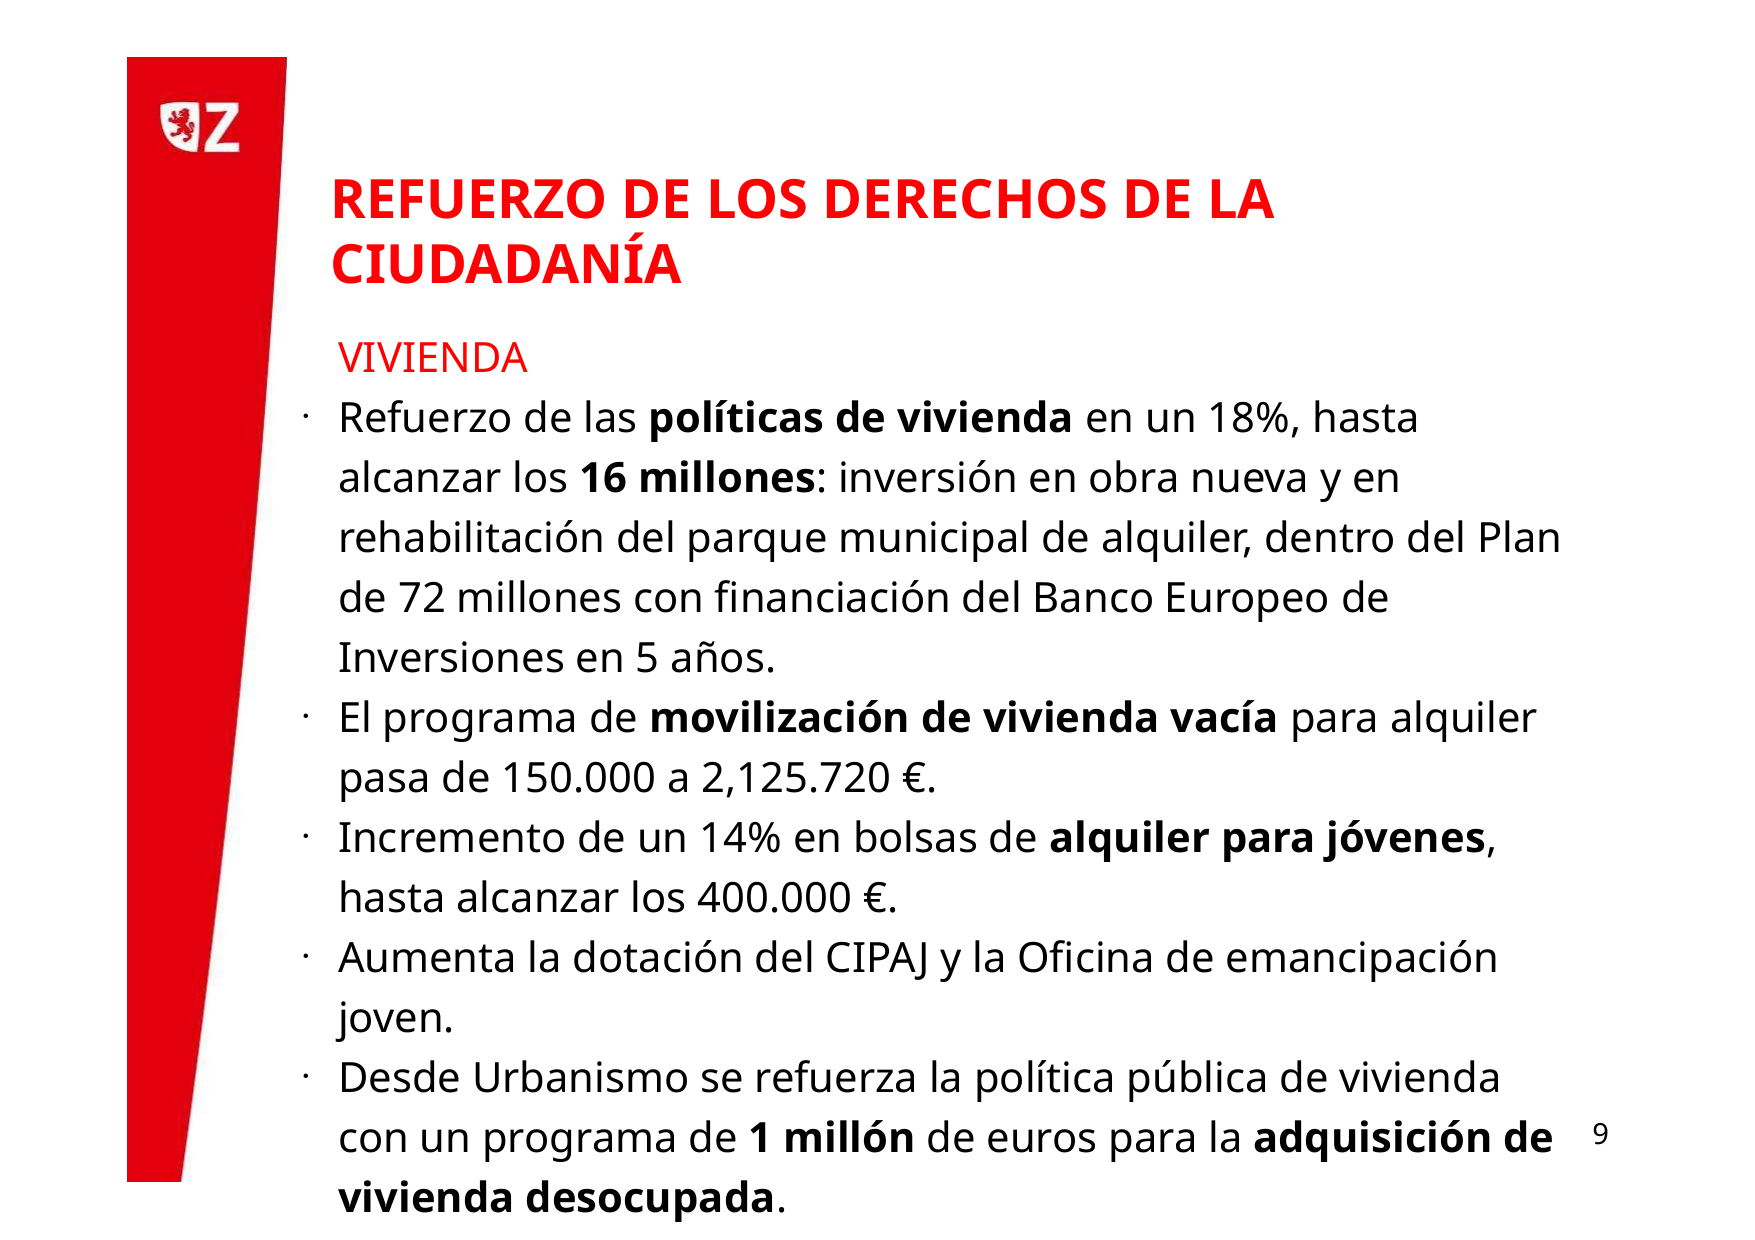

REFUERZO DE LOS DERECHOS DE LA CIUDADANÍA
VIVIENDA
Refuerzo de las políticas de vivienda en un 18%, hasta alcanzar los 16 millones: inversión en obra nueva y en rehabilitación del parque municipal de alquiler, dentro del Plan de 72 millones con financiación del Banco Europeo de Inversiones en 5 años.
El programa de movilización de vivienda vacía para alquiler pasa de 150.000 a 2,125.720 €.
Incremento de un 14% en bolsas de alquiler para jóvenes, hasta alcanzar los 400.000 €.
Aumenta la dotación del CIPAJ y la Oficina de emancipación joven.
Desde Urbanismo se refuerza la política pública de vivienda con un programa de 1 millón de euros para la adquisición de vivienda desocupada.